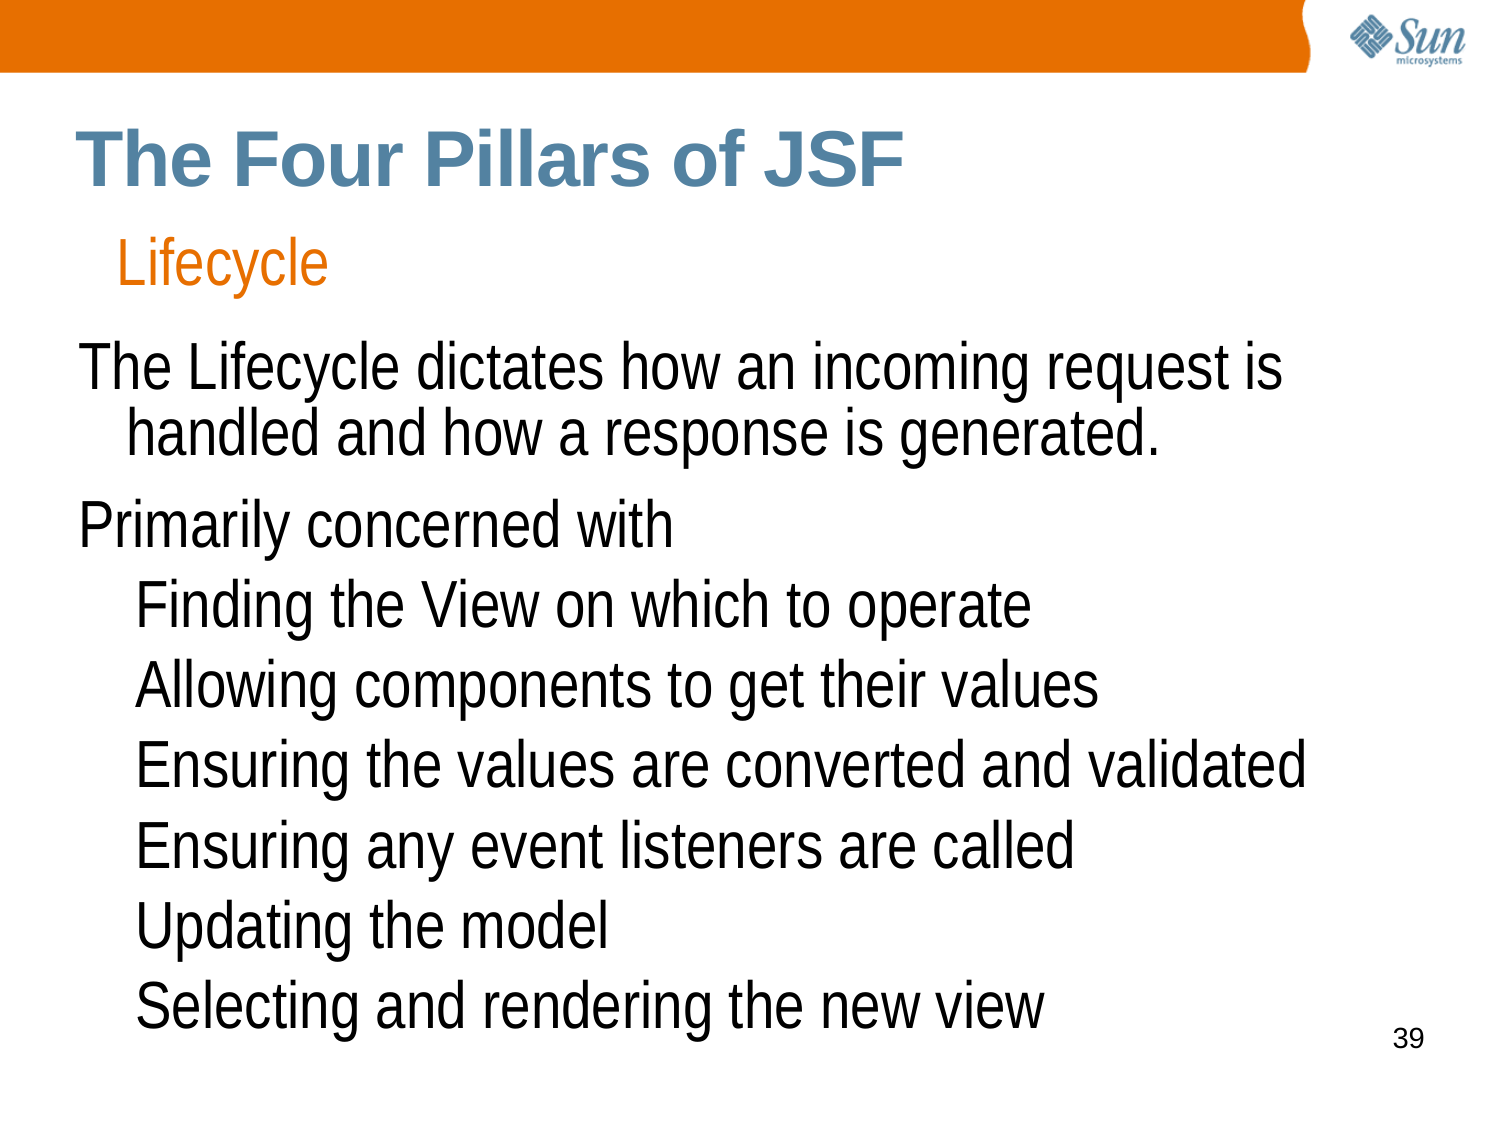

# The Four Pillars of JSF
Lifecycle
The Lifecycle dictates how an incoming request is handled and how a response is generated.
Primarily concerned with
Finding the View on which to operate
Allowing components to get their values
Ensuring the values are converted and validated
Ensuring any event listeners are called
Updating the model
Selecting and rendering the new view
39